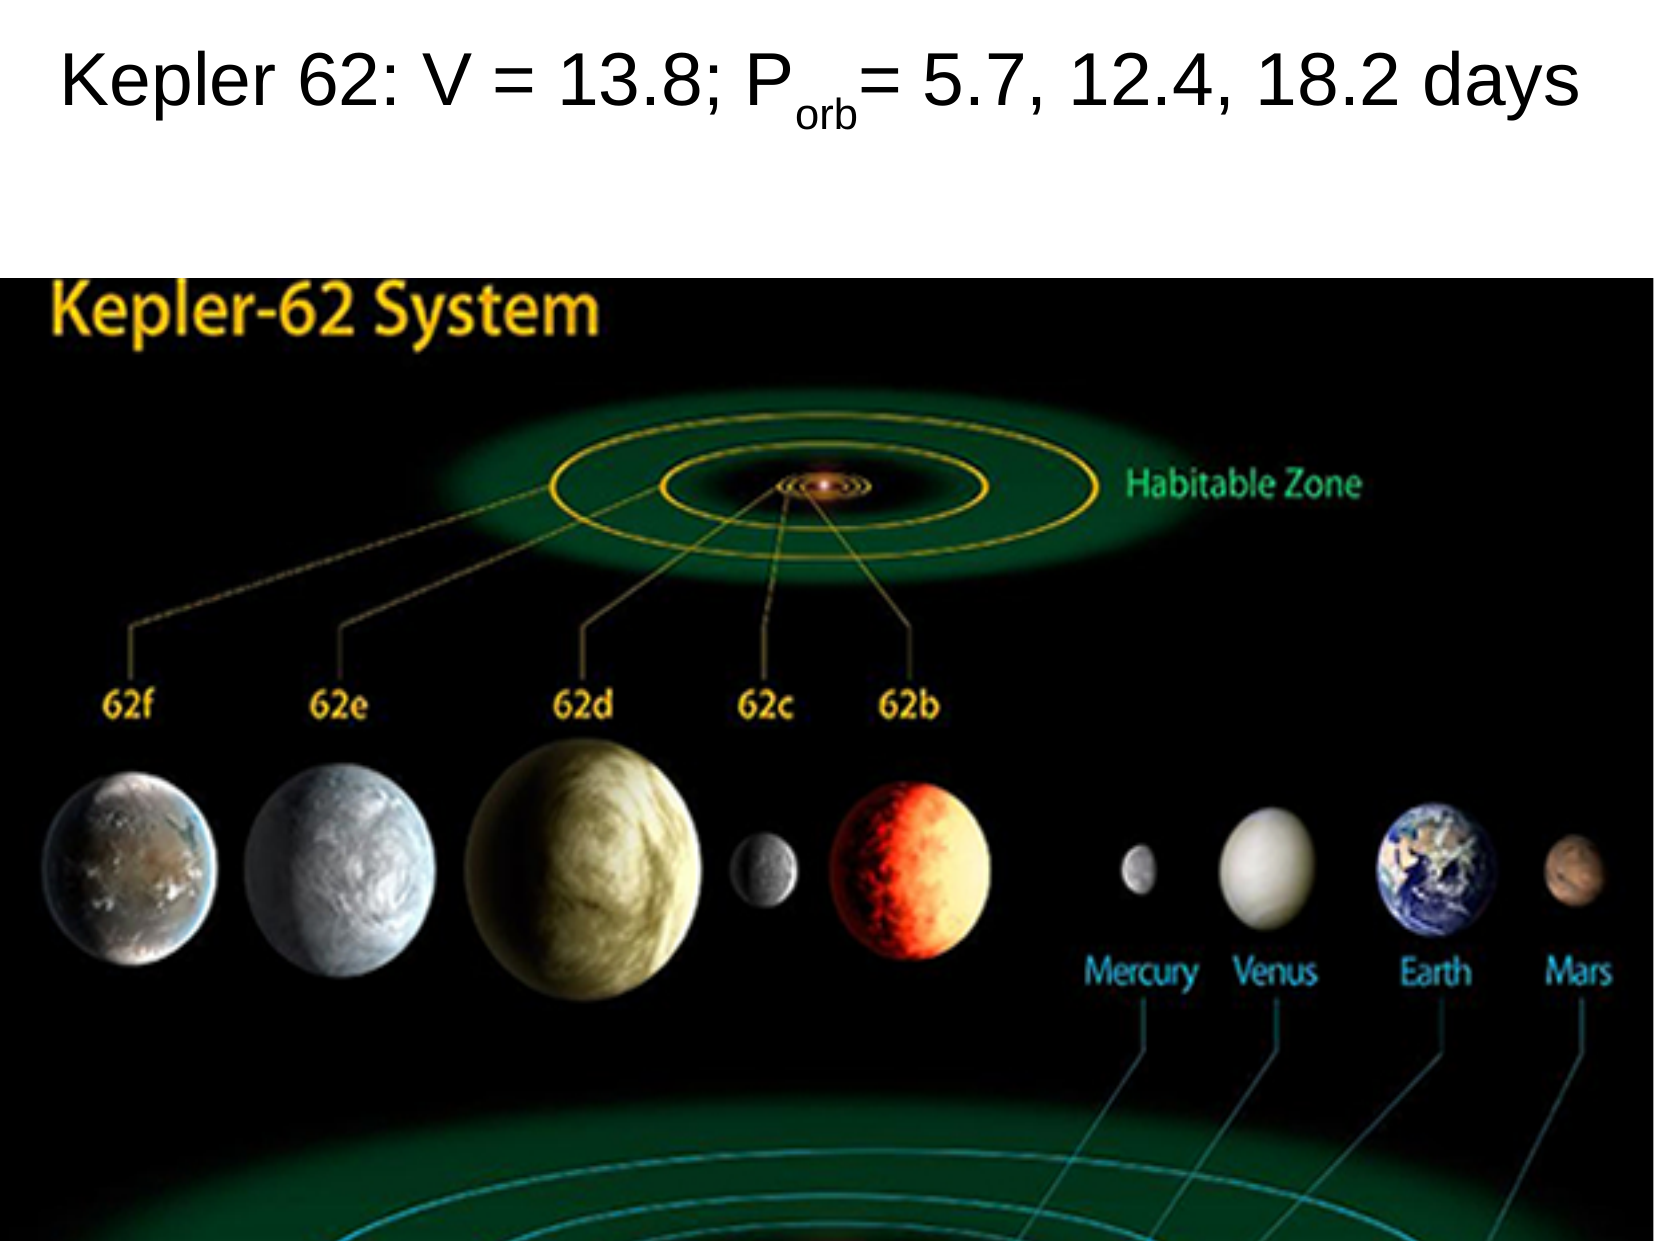

Kepler 62: V = 13.8; Porb= 5.7, 12.4, 18.2 days